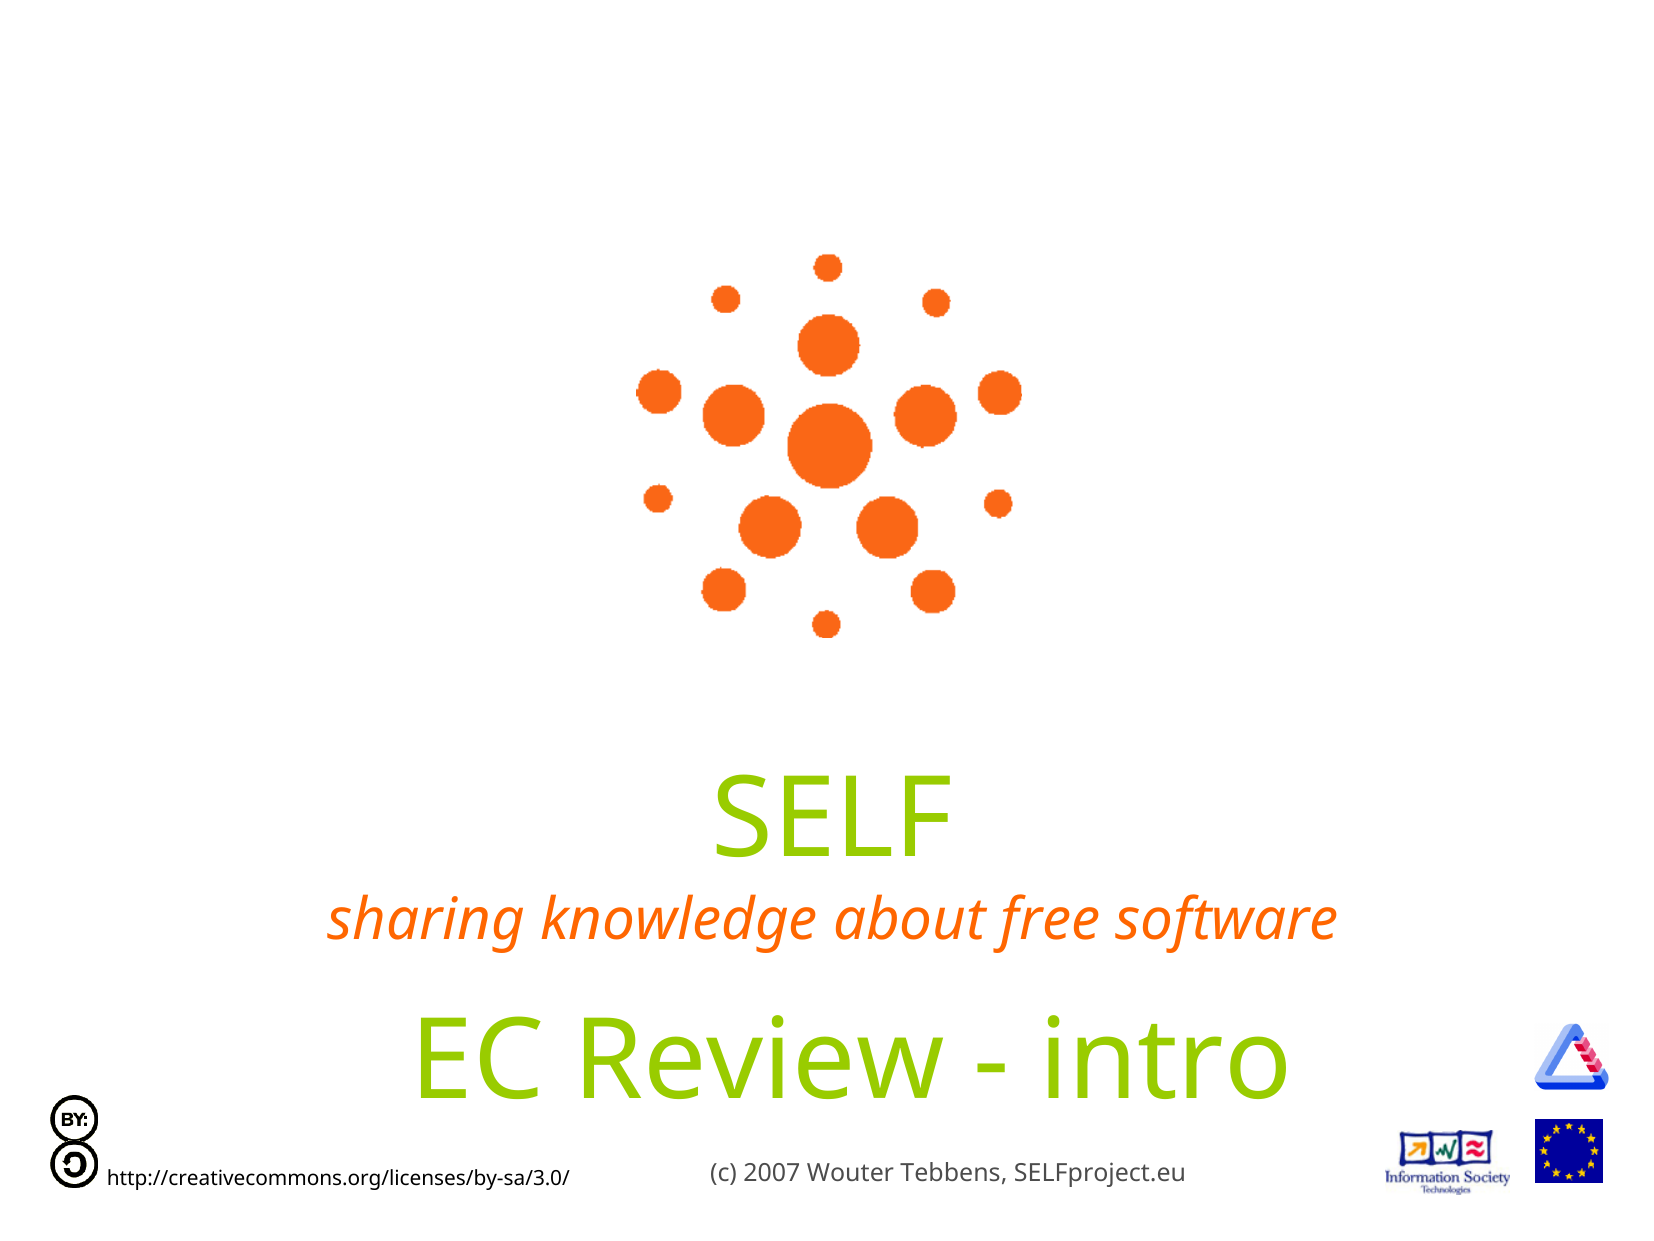

SELF
sharing knowledge about free software
EC Review - intro